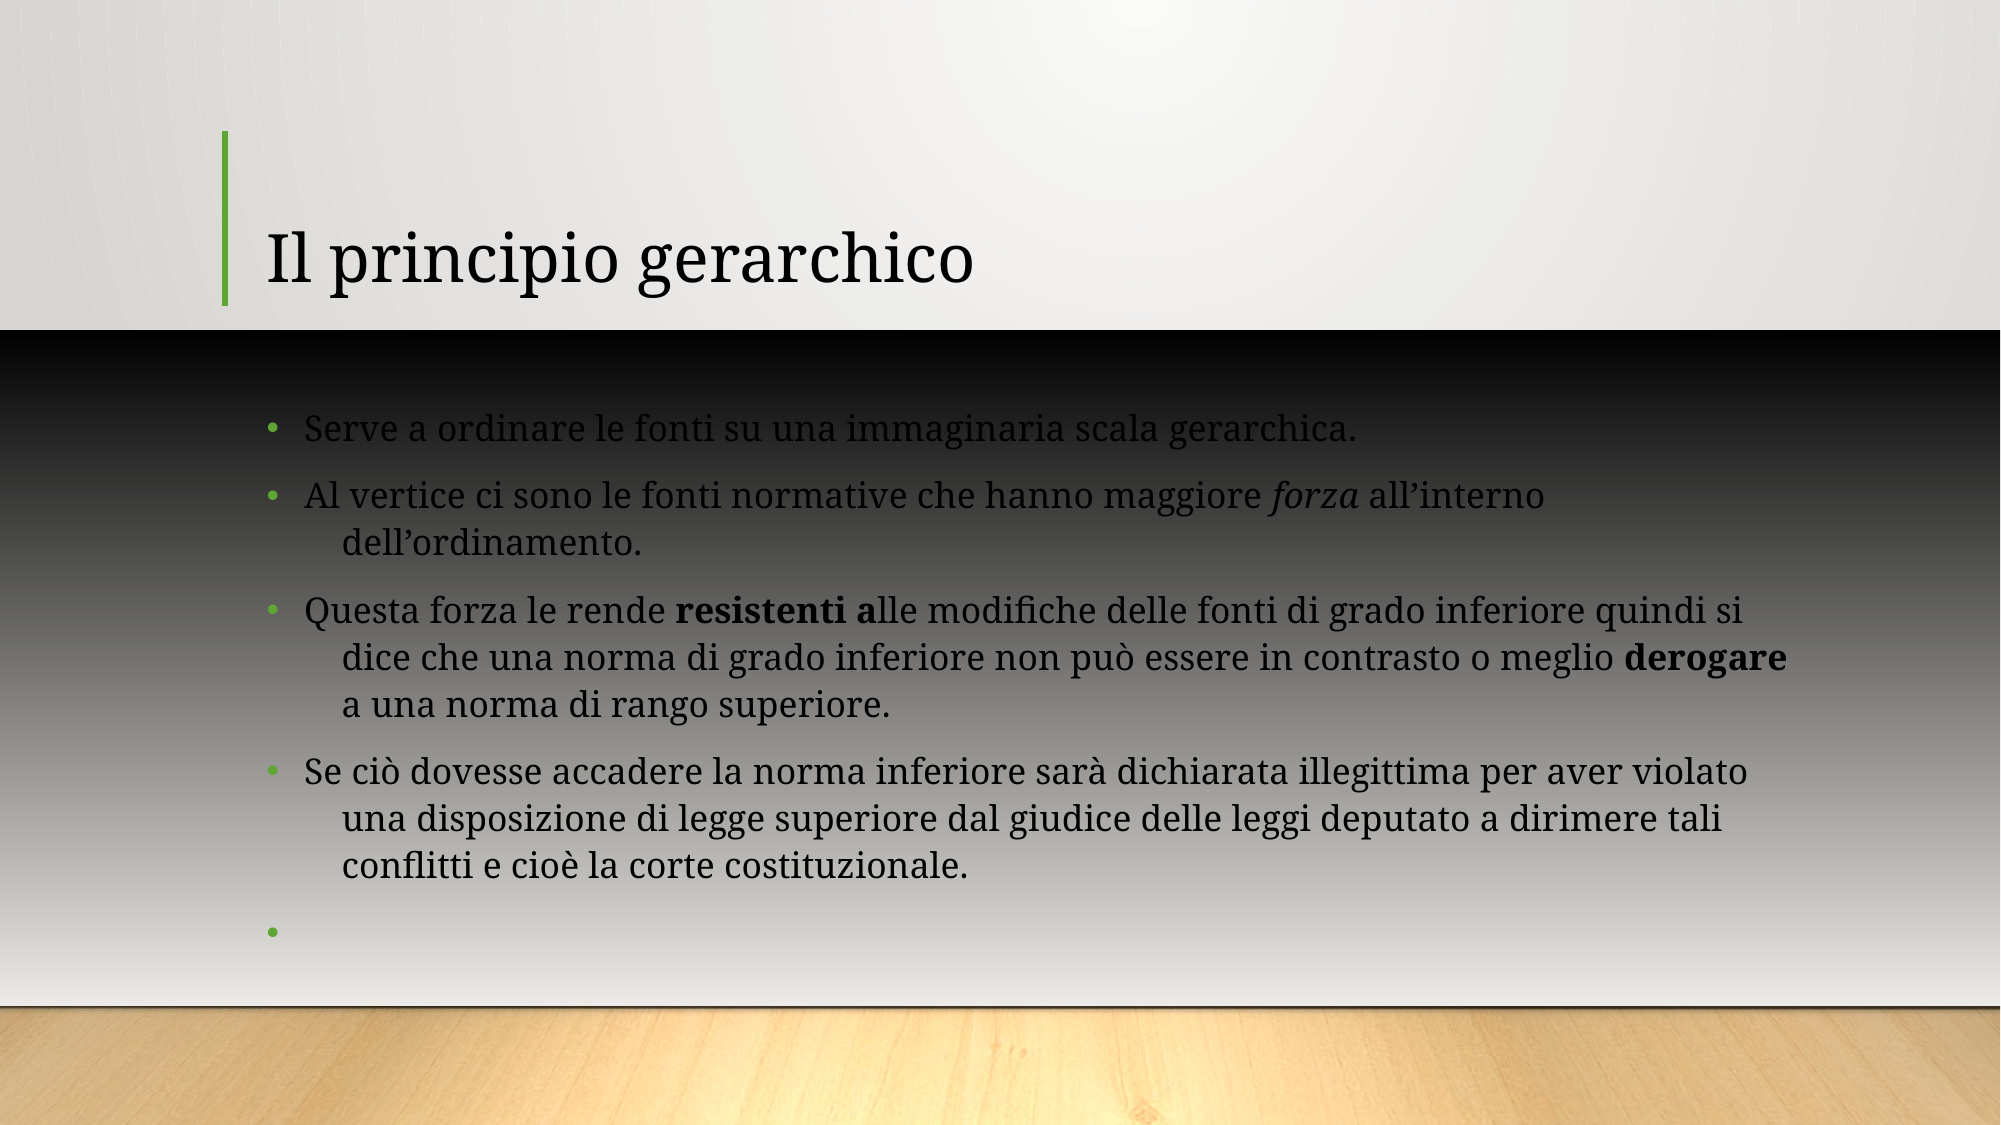

# Il principio gerarchico
Serve a ordinare le fonti su una immaginaria scala gerarchica.
Al vertice ci sono le fonti normative che hanno maggiore forza all’interno dell’ordinamento.
Questa forza le rende resistenti alle modifiche delle fonti di grado inferiore quindi si dice che una norma di grado inferiore non può essere in contrasto o meglio derogare a una norma di rango superiore.
Se ciò dovesse accadere la norma inferiore sarà dichiarata illegittima per aver violato una disposizione di legge superiore dal giudice delle leggi deputato a dirimere tali conflitti e cioè la corte costituzionale.